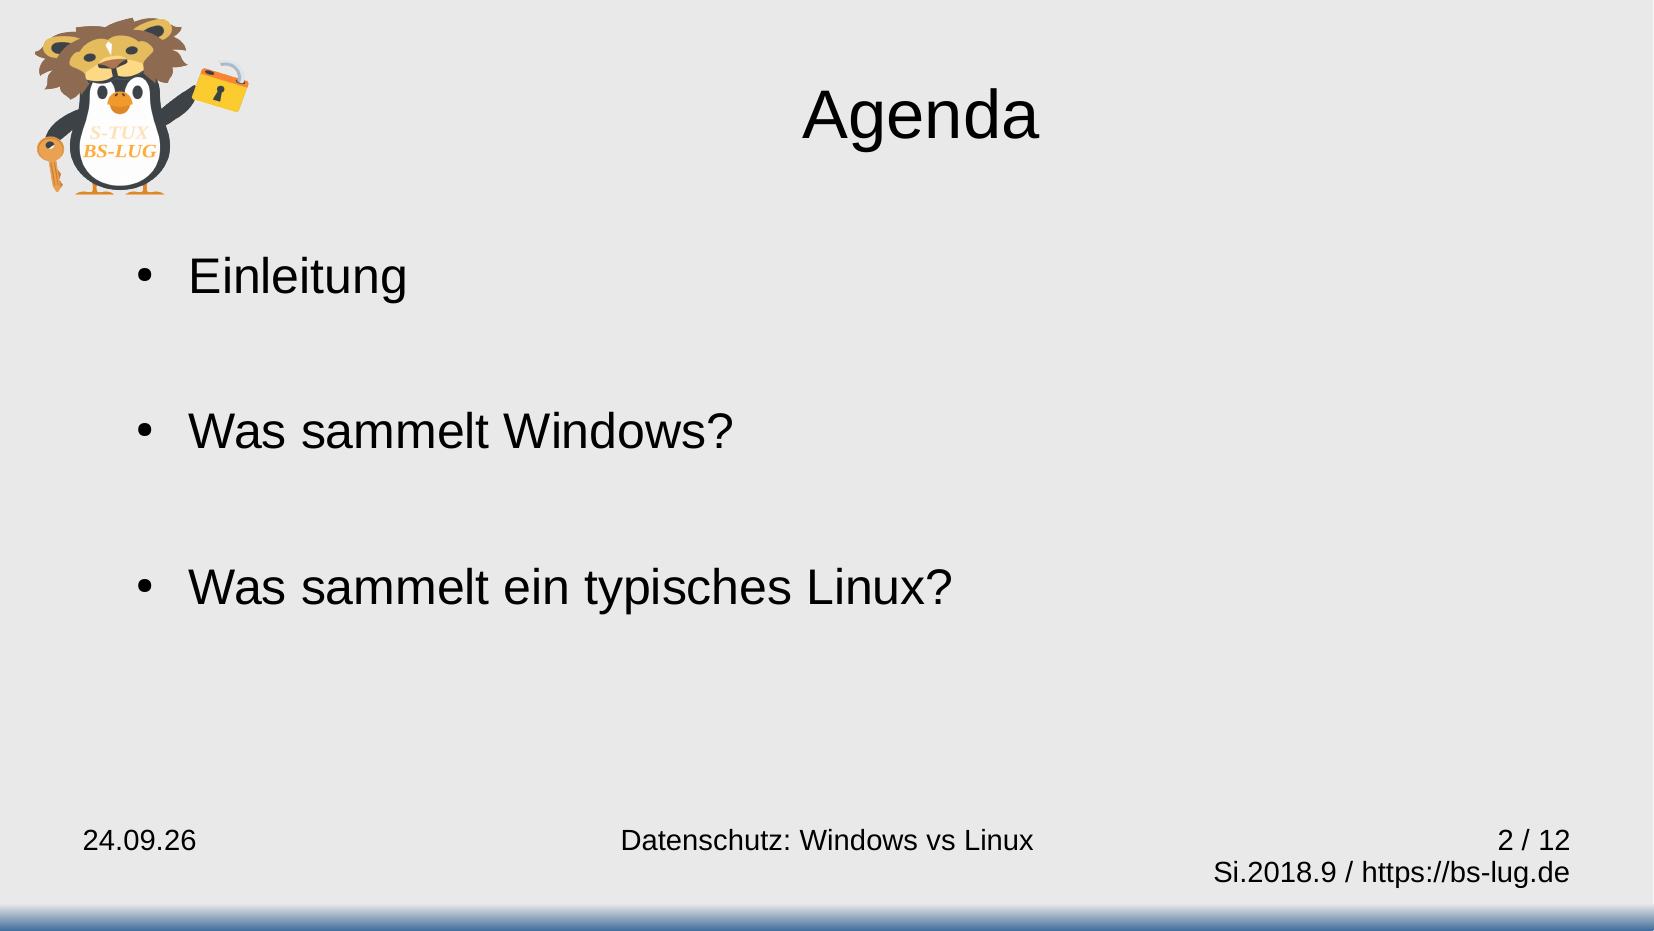

# Agenda
Einleitung
Was sammelt Windows?
Was sammelt ein typisches Linux?
26.09.2018
Datenschutz: Windows vs Linux
2